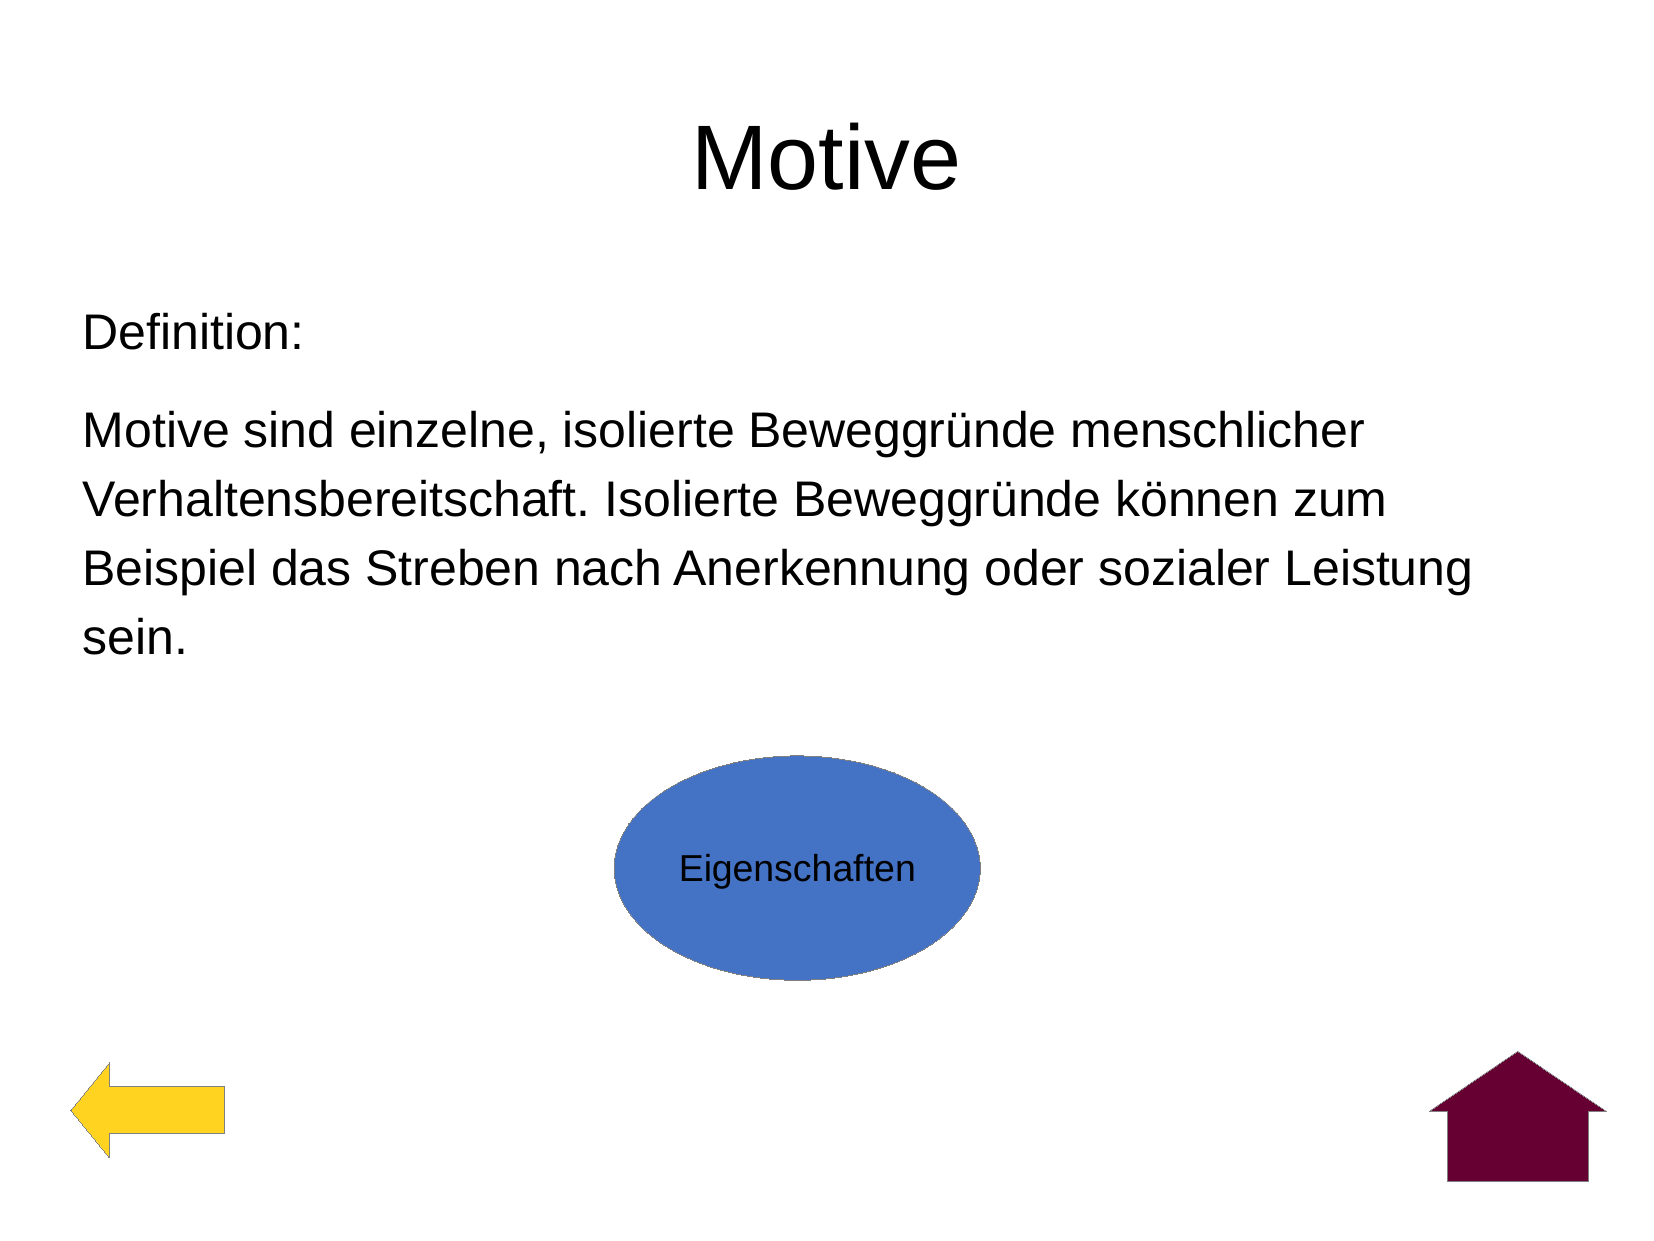

# Motive
Definition:
Motive sind einzelne, isolierte Beweggründe menschlicher Verhaltensbereitschaft. Isolierte Beweggründe können zum Beispiel das Streben nach Anerkennung oder sozialer Leistung sein.
Eigenschaften